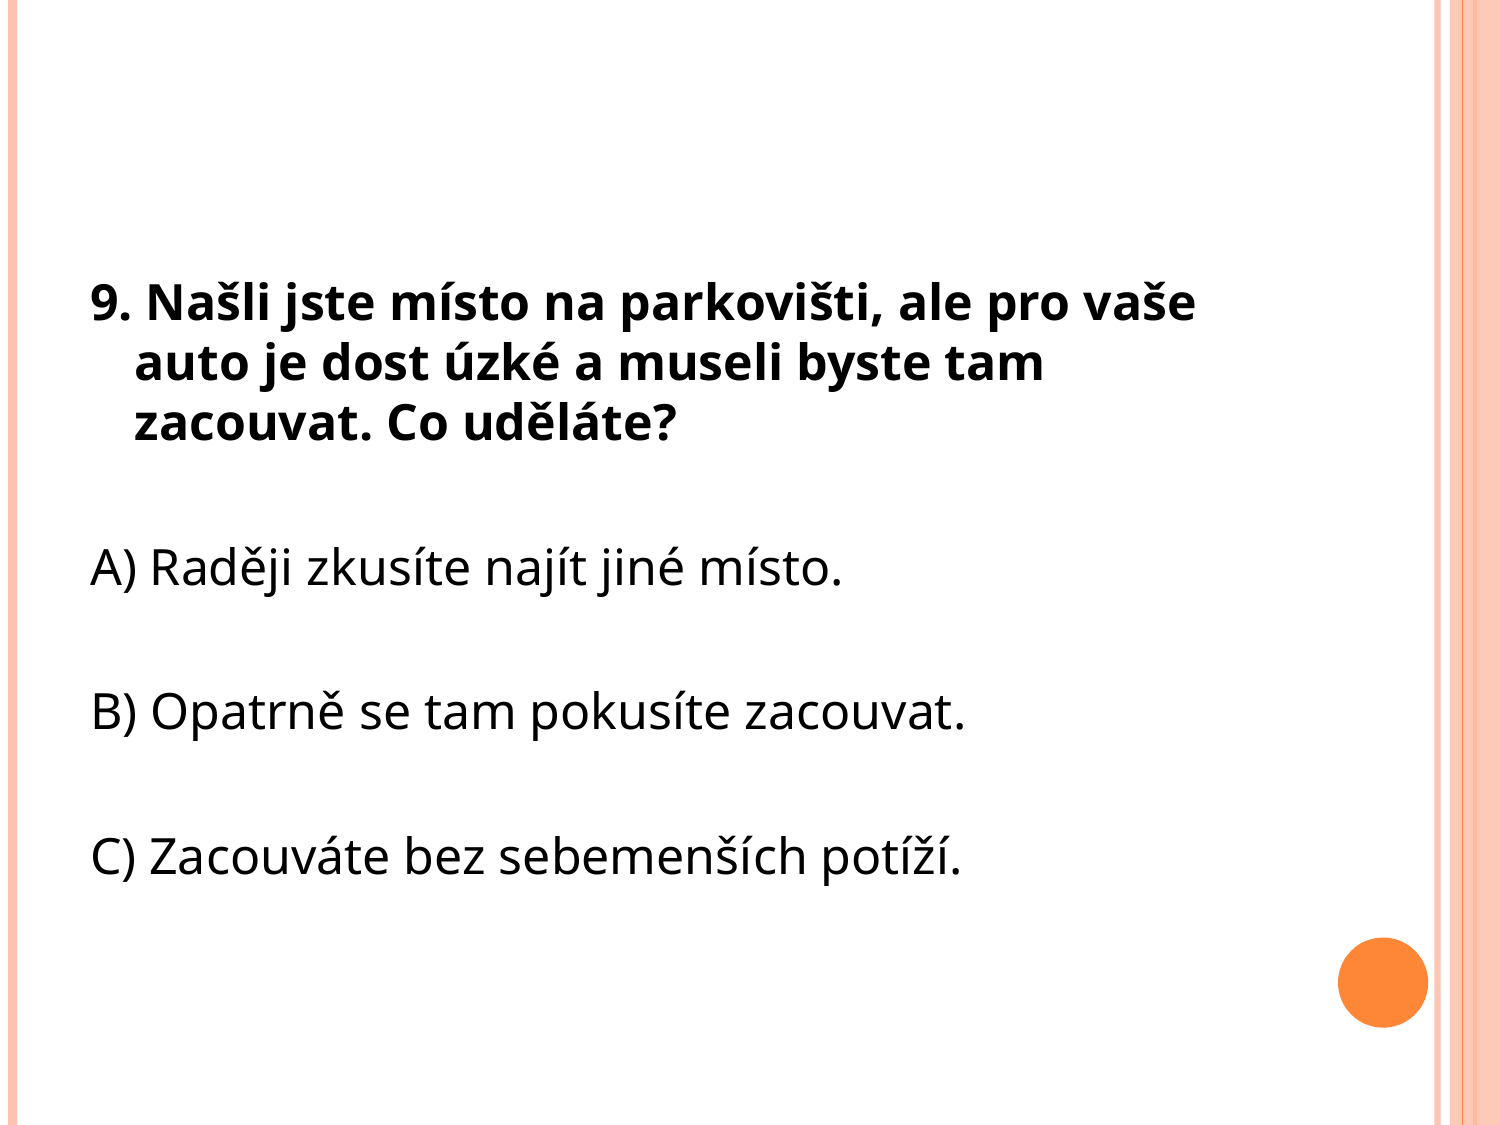

#
9. Našli jste místo na parkovišti, ale pro vaše auto je dost úzké a museli byste tam zacouvat. Co uděláte?
A) Raději zkusíte najít jiné místo.
B) Opatrně se tam pokusíte zacouvat.
C) Zacouváte bez sebemenších potíží.